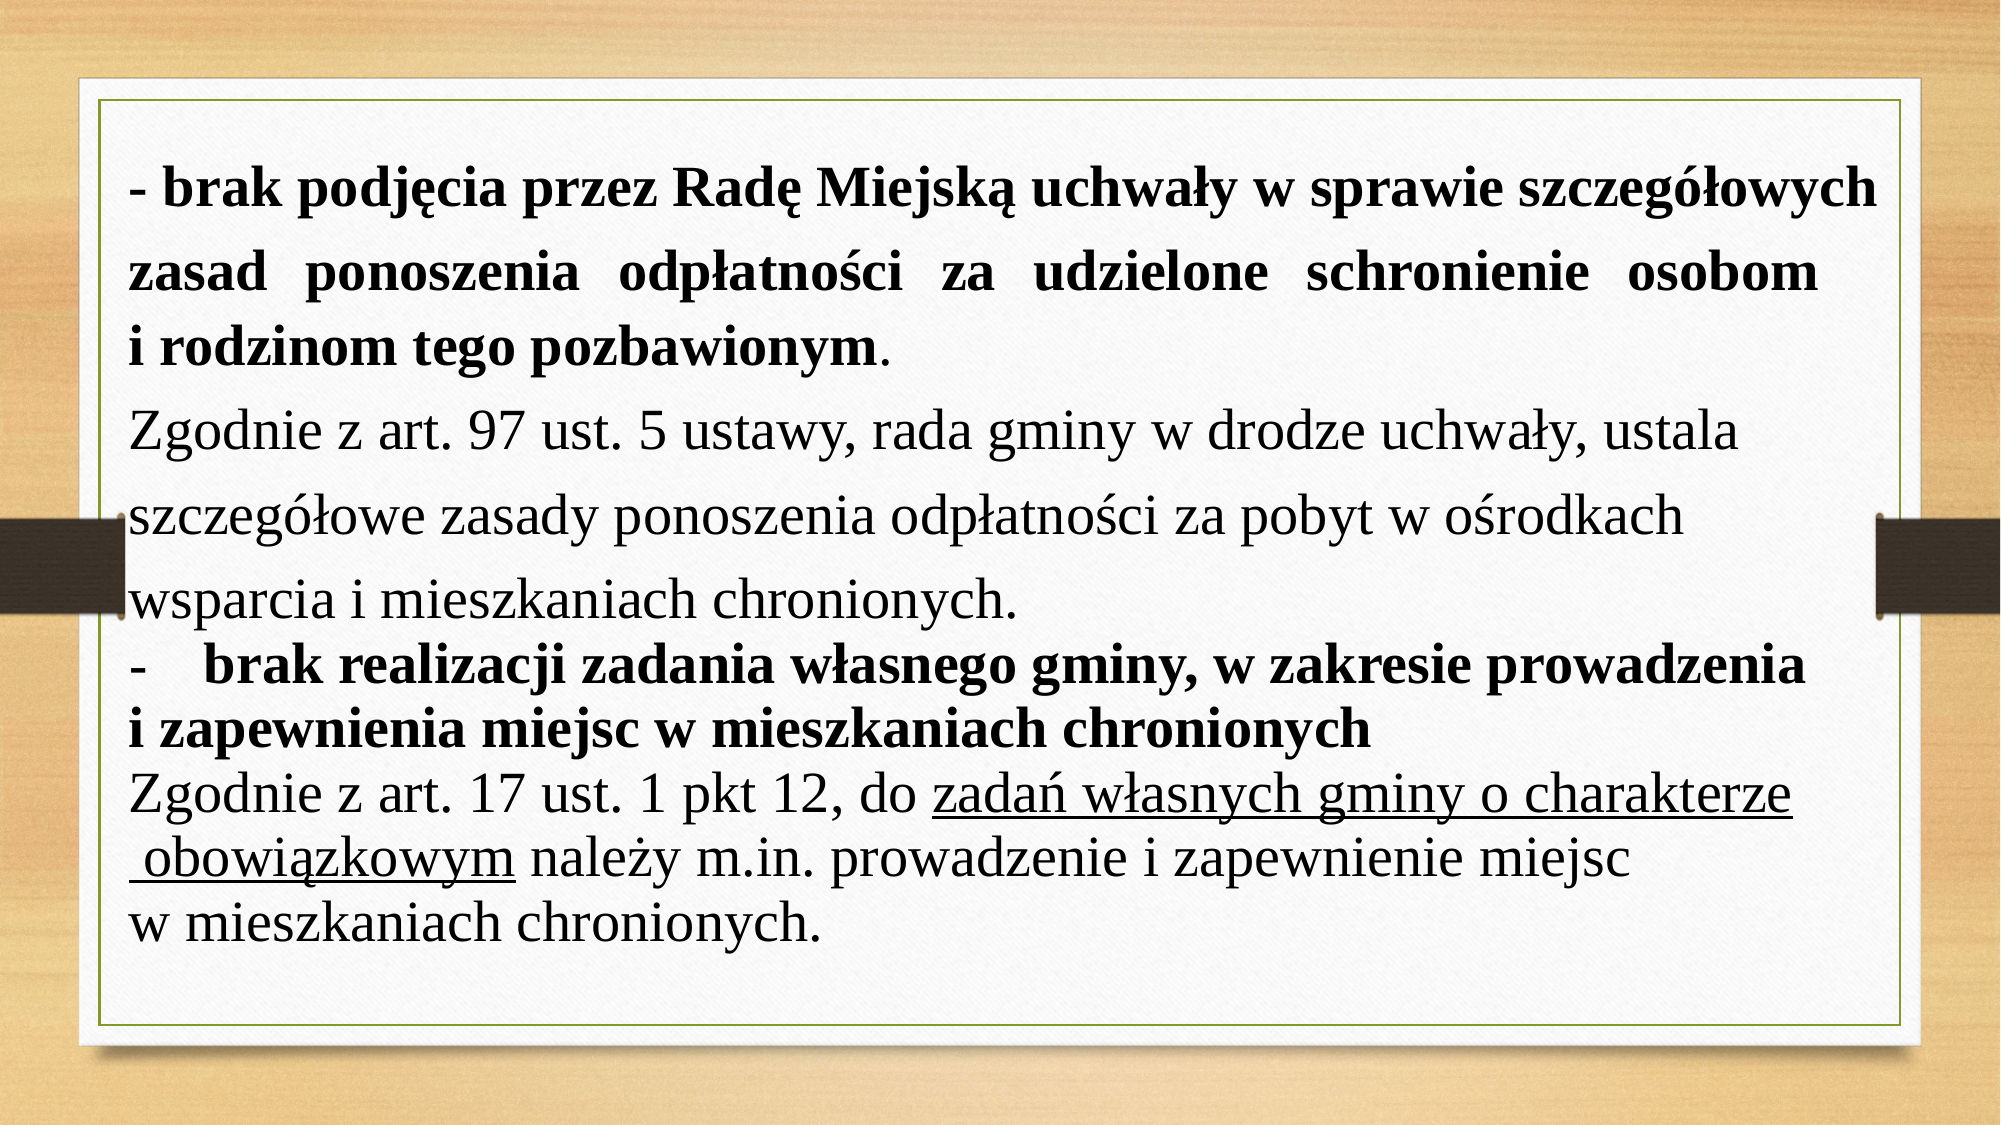

- brak podjęcia przez Radę Miejską uchwały w sprawie szczegółowych
zasad ponoszenia odpłatności za udzielone schronienie osobom
i rodzinom tego pozbawionym.
Zgodnie z art. 97 ust. 5 ustawy, rada gminy w drodze uchwały, ustala
szczegółowe zasady ponoszenia odpłatności za pobyt w ośrodkach
wsparcia i mieszkaniach chronionych.
brak realizacji zadania własnego gminy, w zakresie prowadzenia
i zapewnienia miejsc w mieszkaniach chronionych
Zgodnie z art. 17 ust. 1 pkt 12, do zadań własnych gminy o charakterze
 obowiązkowym należy m.in. prowadzenie i zapewnienie miejsc
w mieszkaniach chronionych.